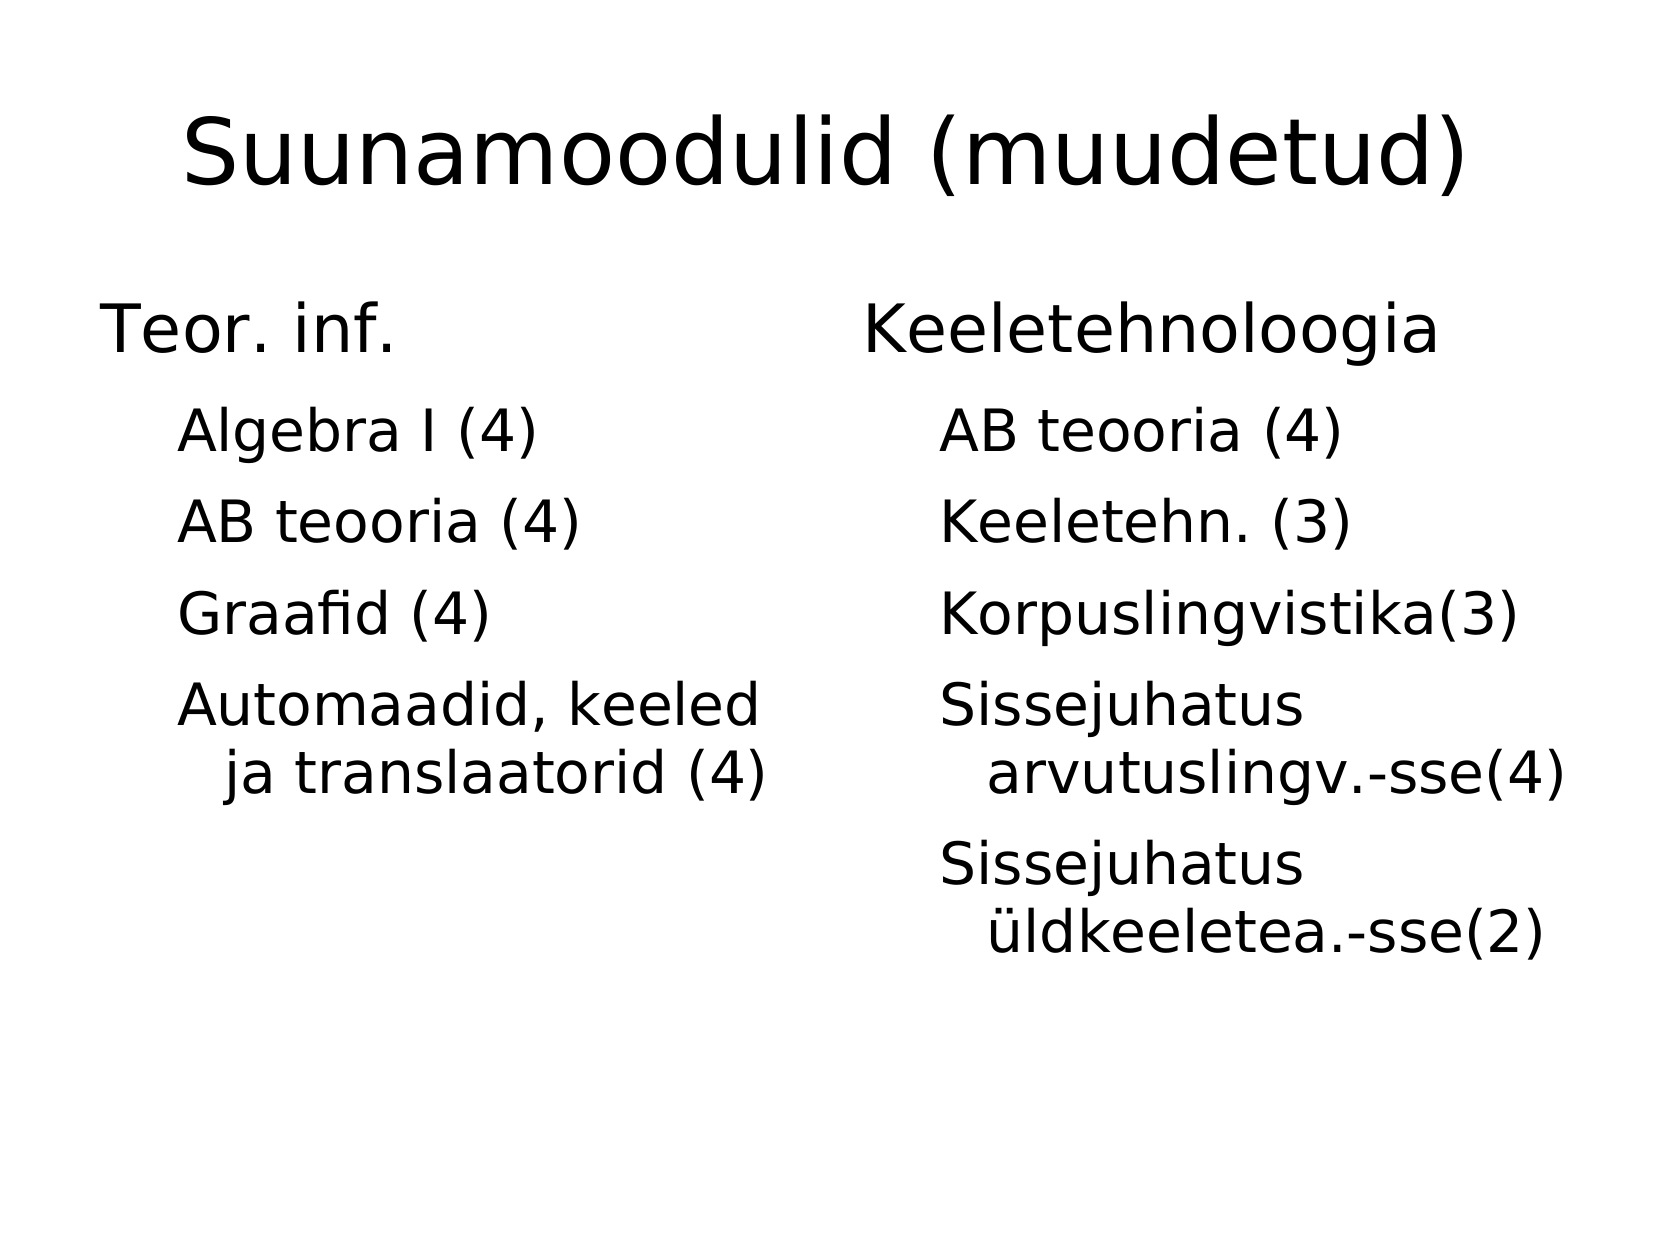

# Suunamoodulid (muudetud)
Teor. inf.
Algebra I (4)
AB teooria (4)
Graafid (4)
Automaadid, keeled ja translaatorid (4)
Keeletehnoloogia
AB teooria (4)
Keeletehn. (3)
Korpuslingvistika(3)
Sissejuhatus arvutuslingv.-sse(4)
Sissejuhatus üldkeeletea.-sse(2)